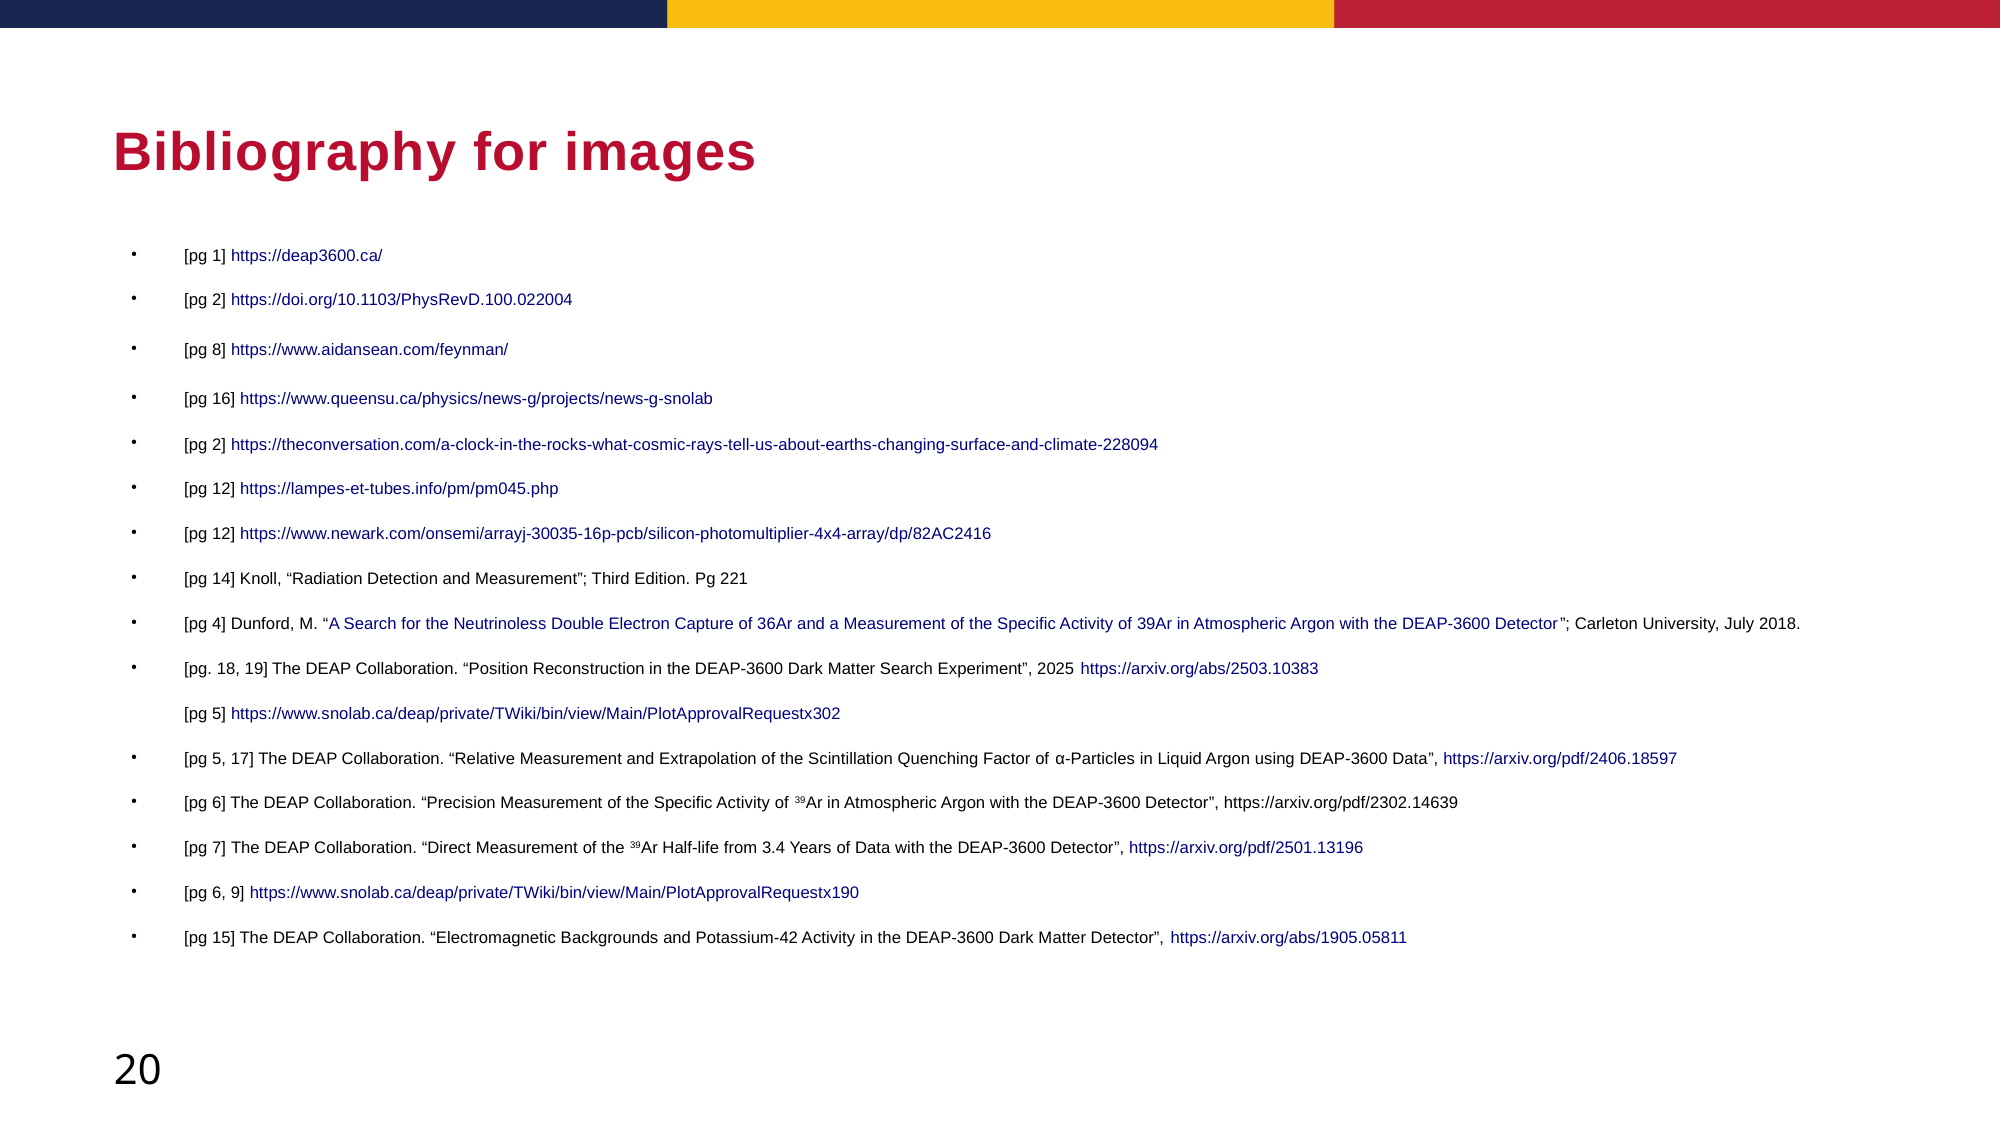

# Bibliography for images
[pg 1] https://deap3600.ca/
[pg 2] https://doi.org/10.1103/PhysRevD.100.022004
[pg 8] https://www.aidansean.com/feynman/
[pg 16] https://www.queensu.ca/physics/news-g/projects/news-g-snolab
[pg 2] https://theconversation.com/a-clock-in-the-rocks-what-cosmic-rays-tell-us-about-earths-changing-surface-and-climate-228094
[pg 12] https://lampes-et-tubes.info/pm/pm045.php
[pg 12] https://www.newark.com/onsemi/arrayj-30035-16p-pcb/silicon-photomultiplier-4x4-array/dp/82AC2416
[pg 14] Knoll, “Radiation Detection and Measurement”; Third Edition. Pg 221
[pg 4] Dunford, M. “A Search for the Neutrinoless Double Electron Capture of 36Ar and a Measurement of the Specific Activity of 39Ar in Atmospheric Argon with the DEAP-3600 Detector”; Carleton University, July 2018.
[pg. 18, 19] The DEAP Collaboration. “Position Reconstruction in the DEAP-3600 Dark Matter Search Experiment”, 2025 https://arxiv.org/abs/2503.10383
[pg 5] https://www.snolab.ca/deap/private/TWiki/bin/view/Main/PlotApprovalRequestx302
[pg 5, 17] The DEAP Collaboration. “Relative Measurement and Extrapolation of the Scintillation Quenching Factor of α-Particles in Liquid Argon using DEAP-3600 Data”, https://arxiv.org/pdf/2406.18597
[pg 6] The DEAP Collaboration. “Precision Measurement of the Specific Activity of 39Ar in Atmospheric Argon with the DEAP-3600 Detector”, https://arxiv.org/pdf/2302.14639
[pg 7] The DEAP Collaboration. “Direct Measurement of the 39Ar Half-life from 3.4 Years of Data with the DEAP-3600 Detector”, https://arxiv.org/pdf/2501.13196
[pg 6, 9] https://www.snolab.ca/deap/private/TWiki/bin/view/Main/PlotApprovalRequestx190
[pg 15] The DEAP Collaboration. “Electromagnetic Backgrounds and Potassium-42 Activity in the DEAP-3600 Dark Matter Detector”, https://arxiv.org/abs/1905.05811